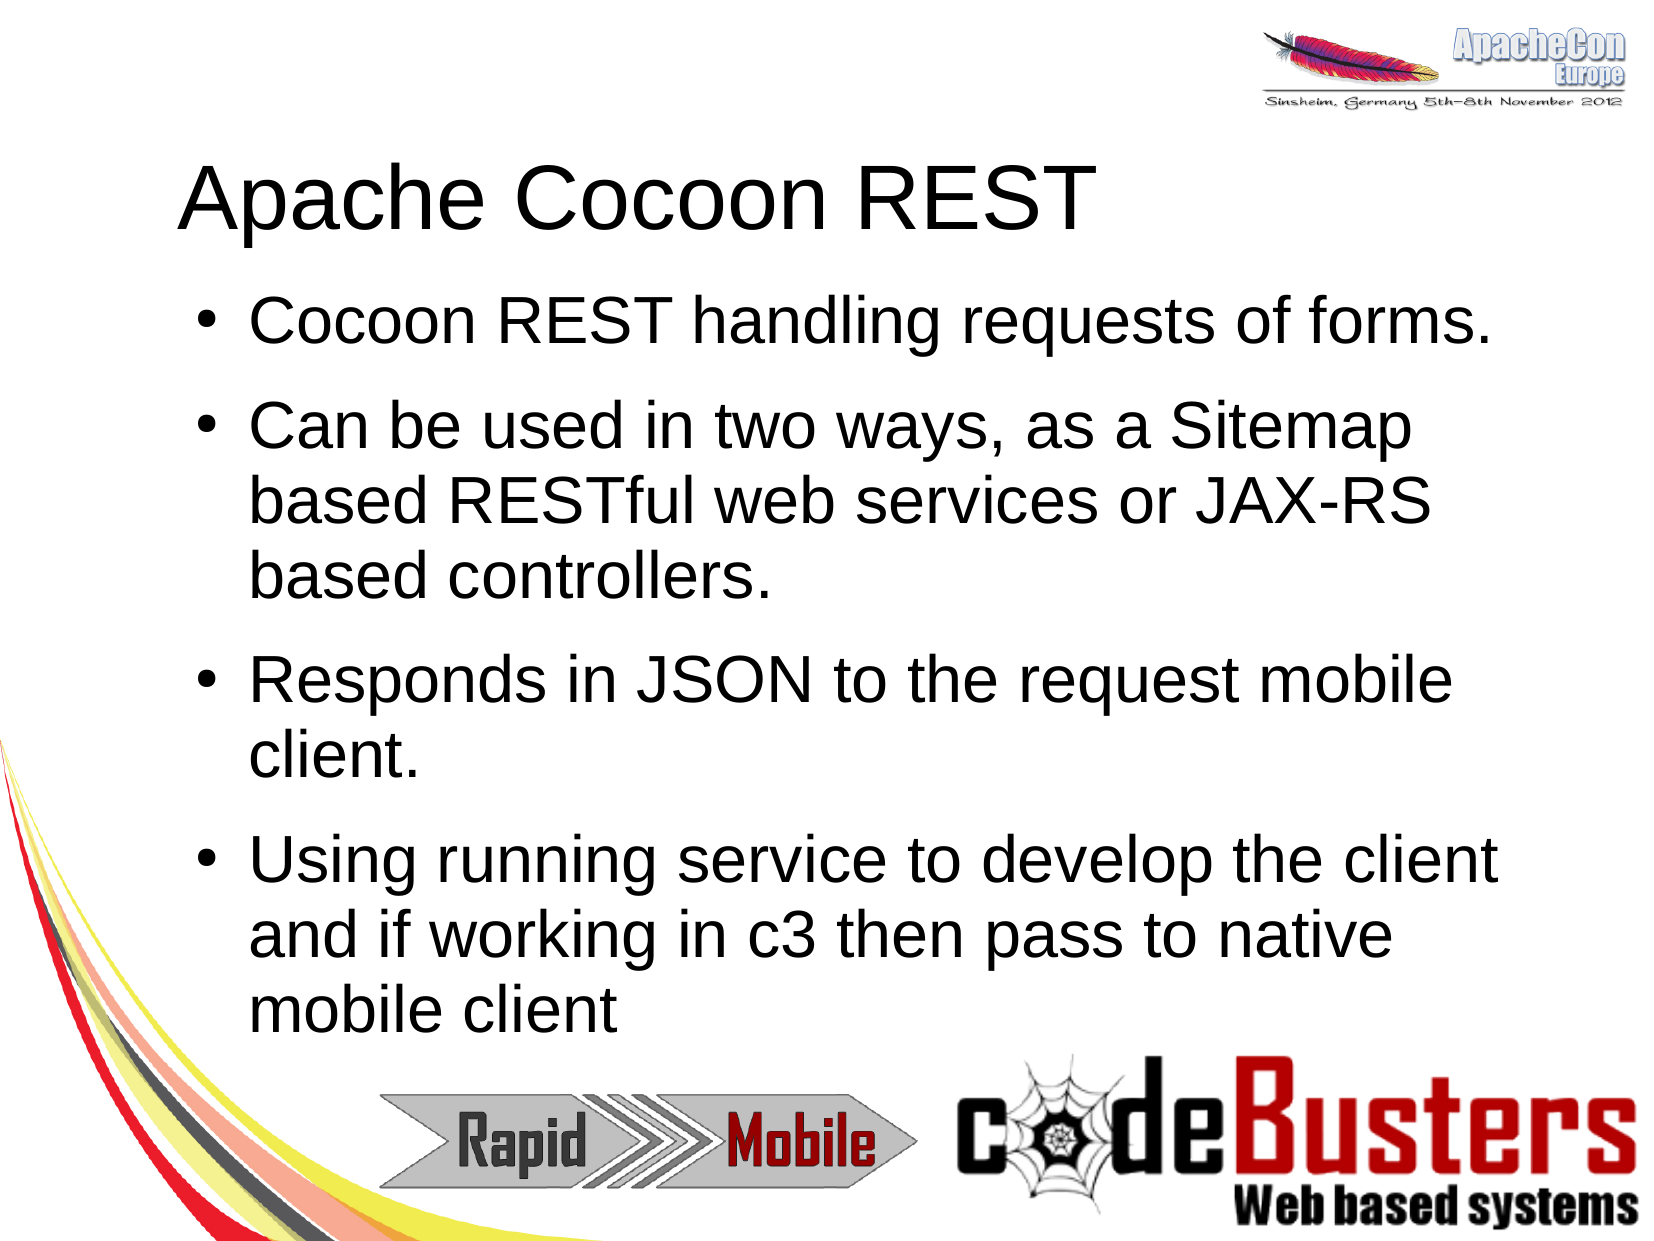

# Apache Cocoon REST
Cocoon REST handling requests of forms.
Can be used in two ways, as a Sitemap based RESTful web services or JAX-RS based controllers.
Responds in JSON to the request mobile client.
Using running service to develop the client and if working in c3 then pass to native mobile client